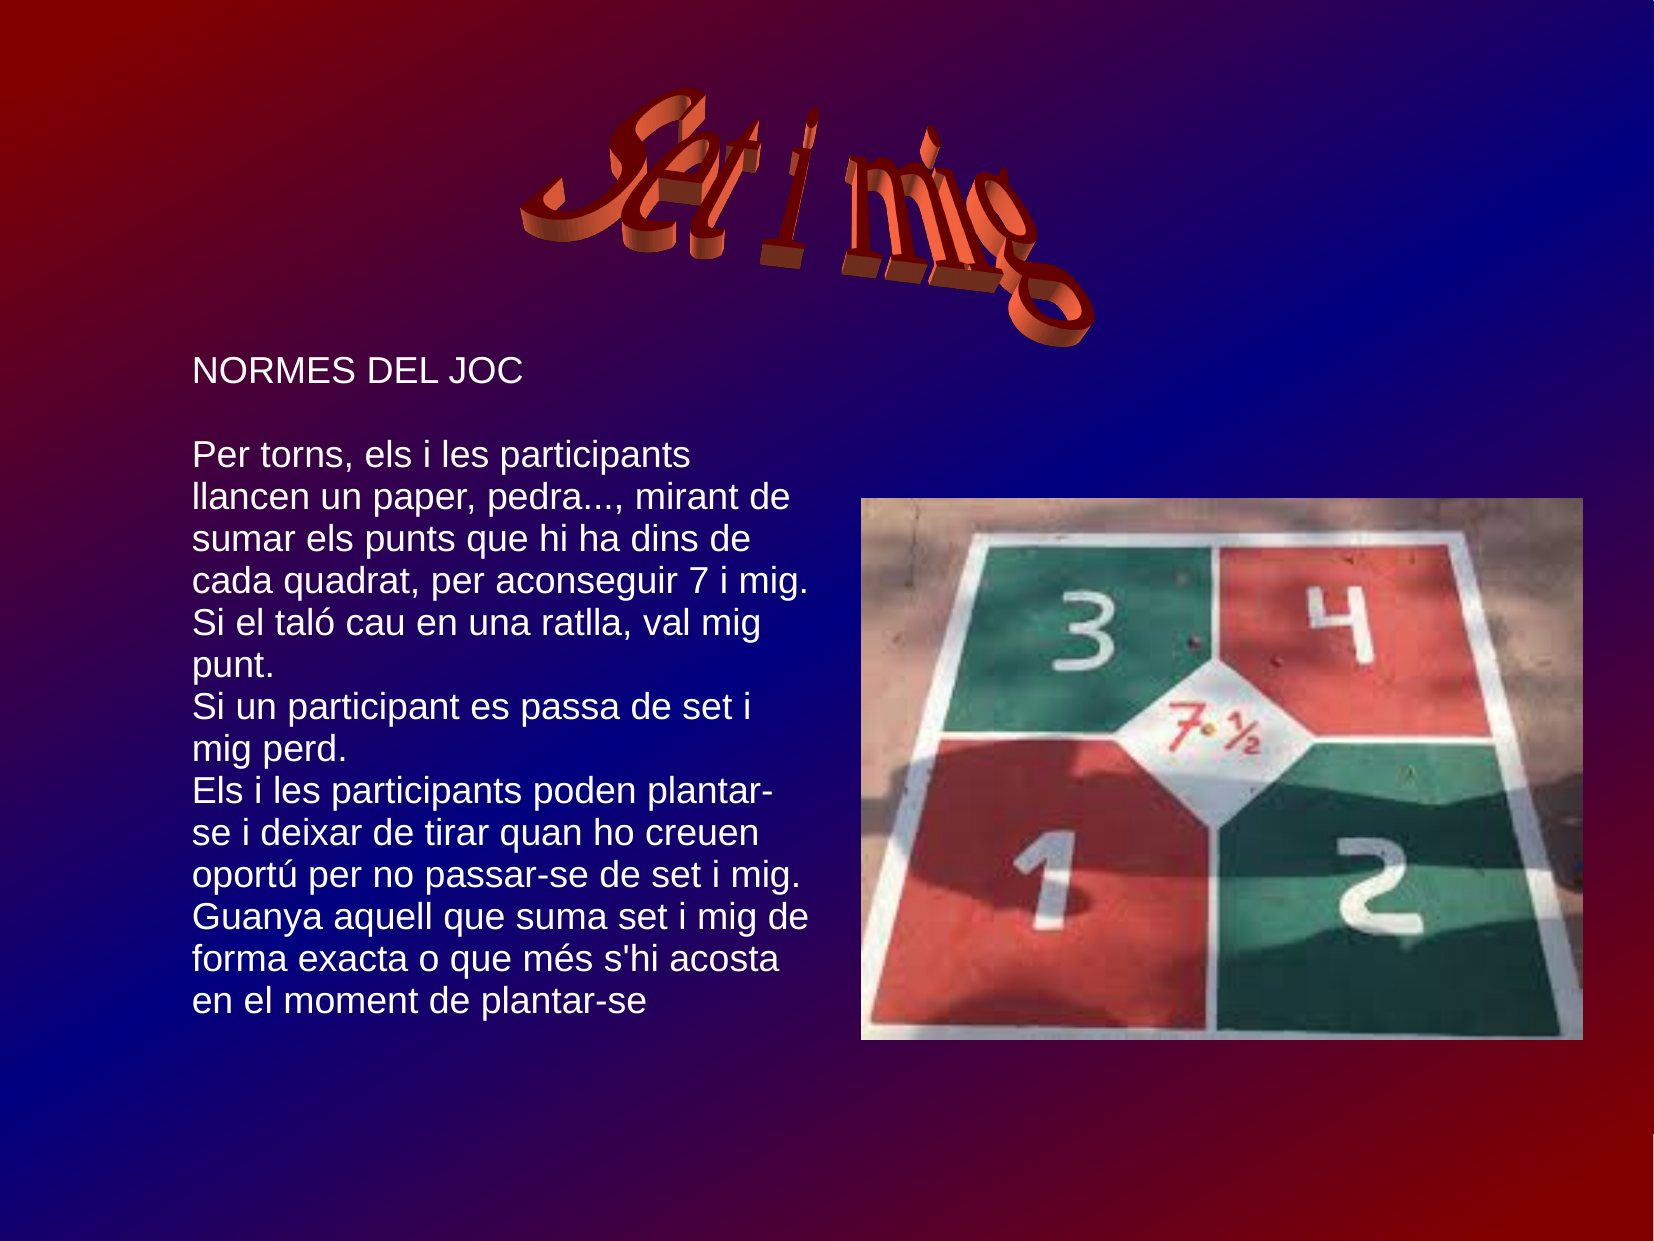

Set i mig
NORMES DEL JOC
Per torns, els i les participants llancen un paper, pedra..., mirant de sumar els punts que hi ha dins de cada quadrat, per aconseguir 7 i mig.
Si el taló cau en una ratlla, val mig punt.
Si un participant es passa de set i mig perd.
Els i les participants poden plantar-se i deixar de tirar quan ho creuen oportú per no passar-se de set i mig.
Guanya aquell que suma set i mig de forma exacta o que més s'hi acosta en el moment de plantar-se